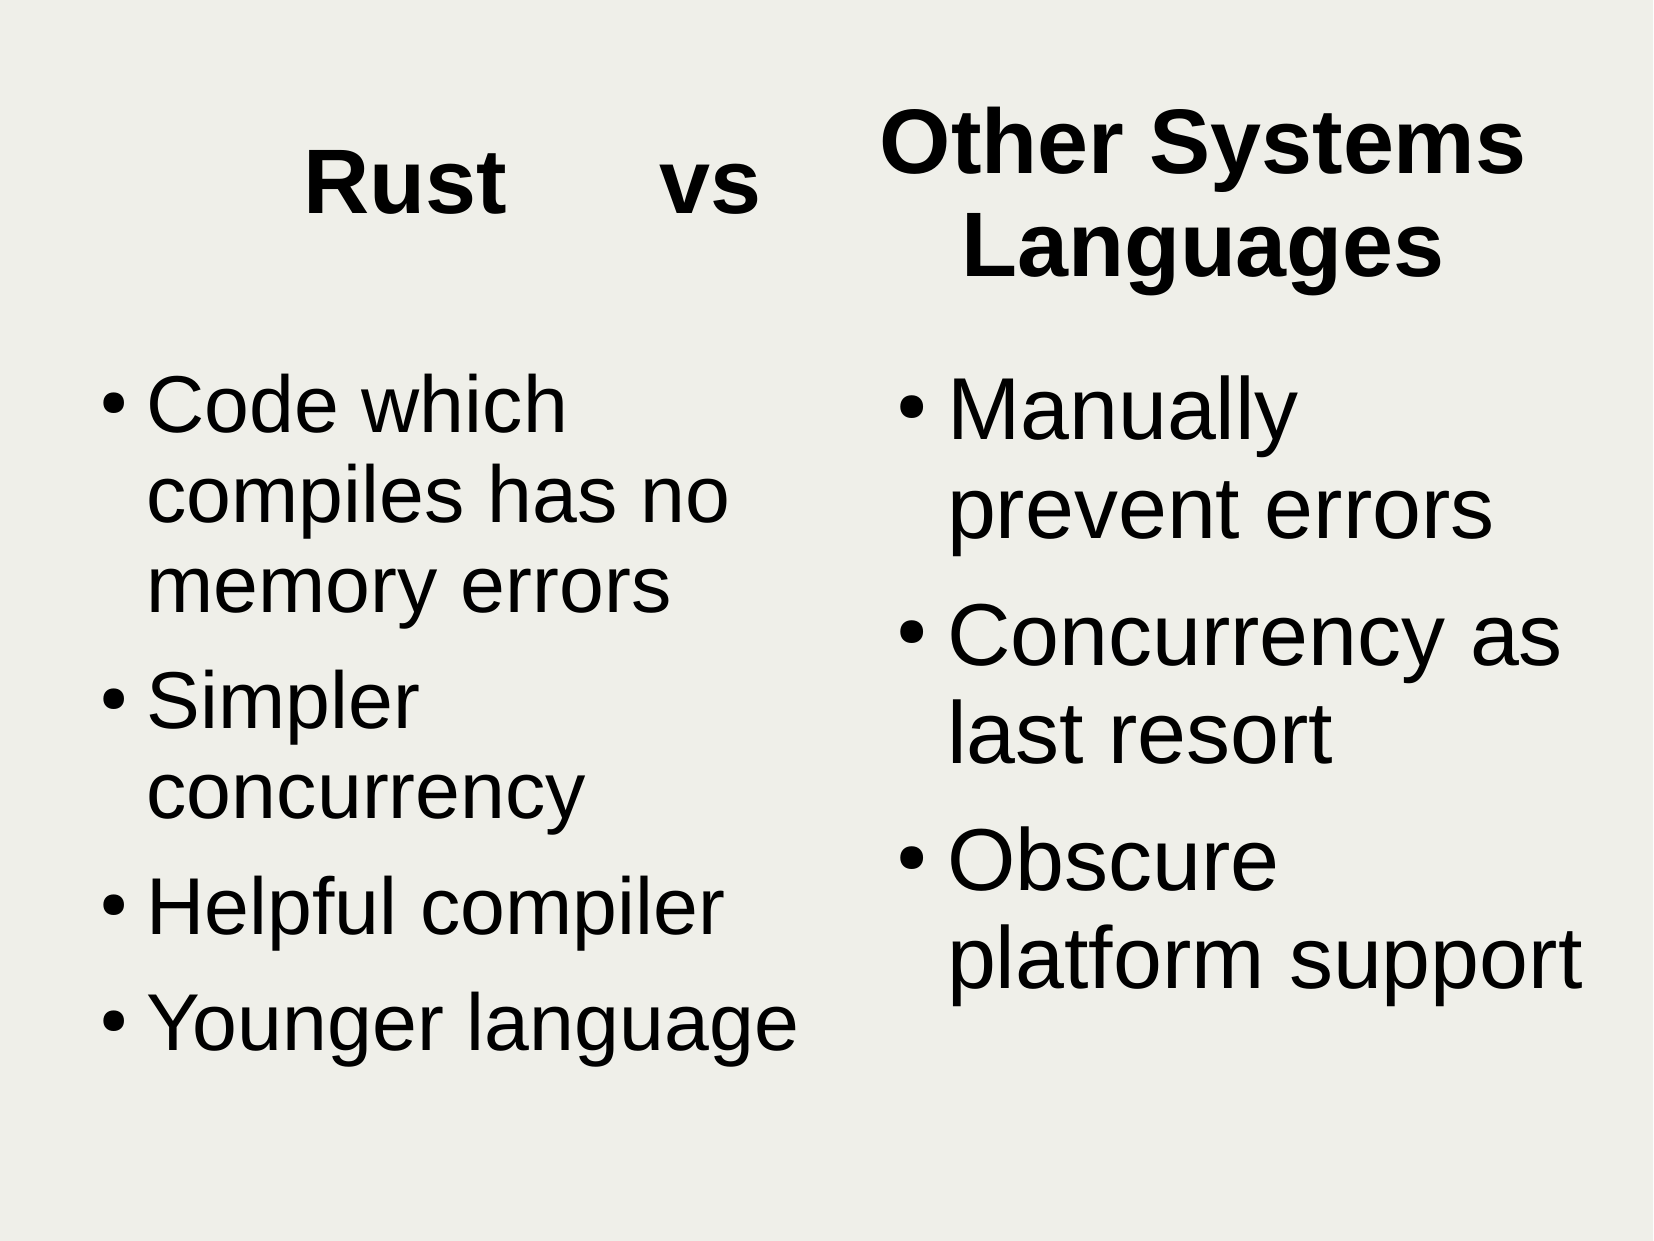

# Rust vs
Other Systems Languages
Code which compiles has no memory errors
Simpler concurrency
Helpful compiler
Younger language
Manually prevent errors
Concurrency as last resort
Obscure platform support